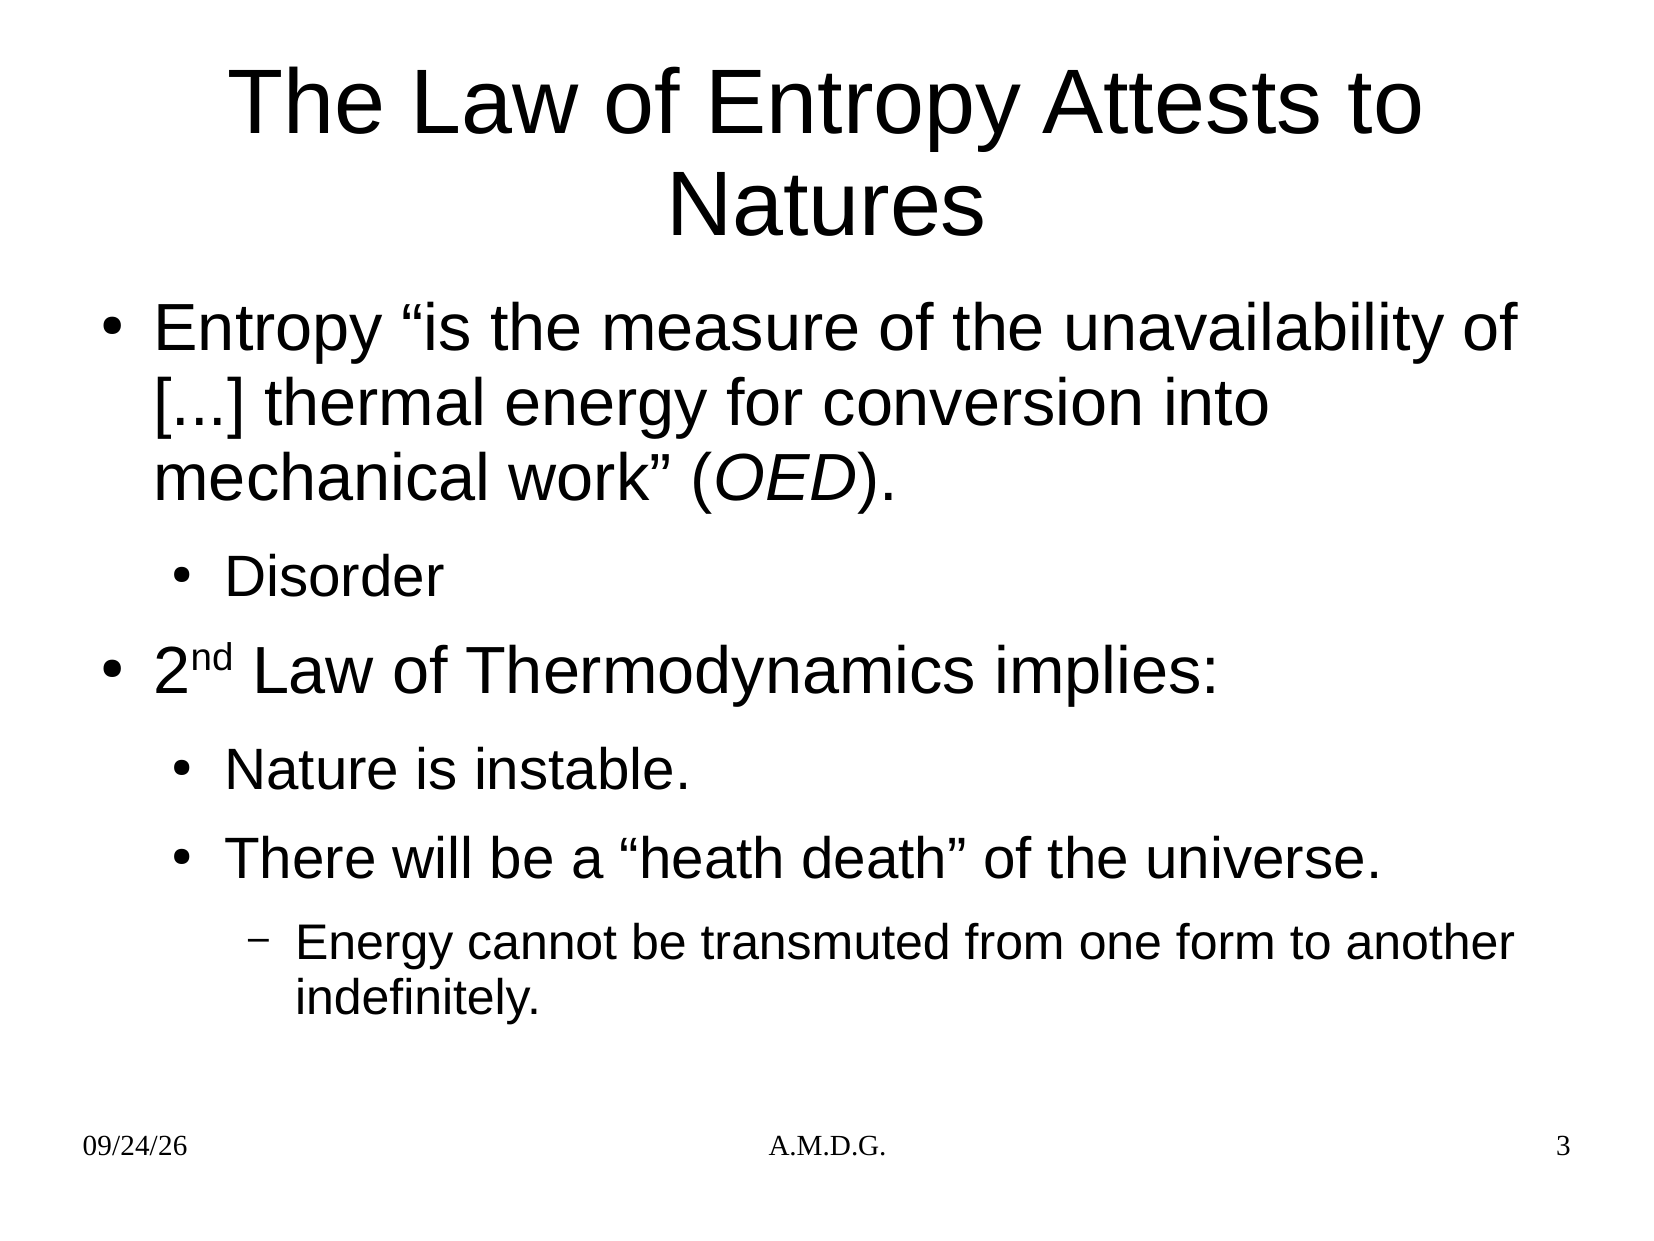

# The Law of Entropy Attests to Natures
Entropy “is the measure of the unavailability of [...] thermal energy for conversion into mechanical work” (OED).
Disorder
2nd Law of Thermodynamics implies:
Nature is instable.
There will be a “heath death” of the universe.
Energy cannot be transmuted from one form to another indefinitely.
`
A.M.D.G.
3